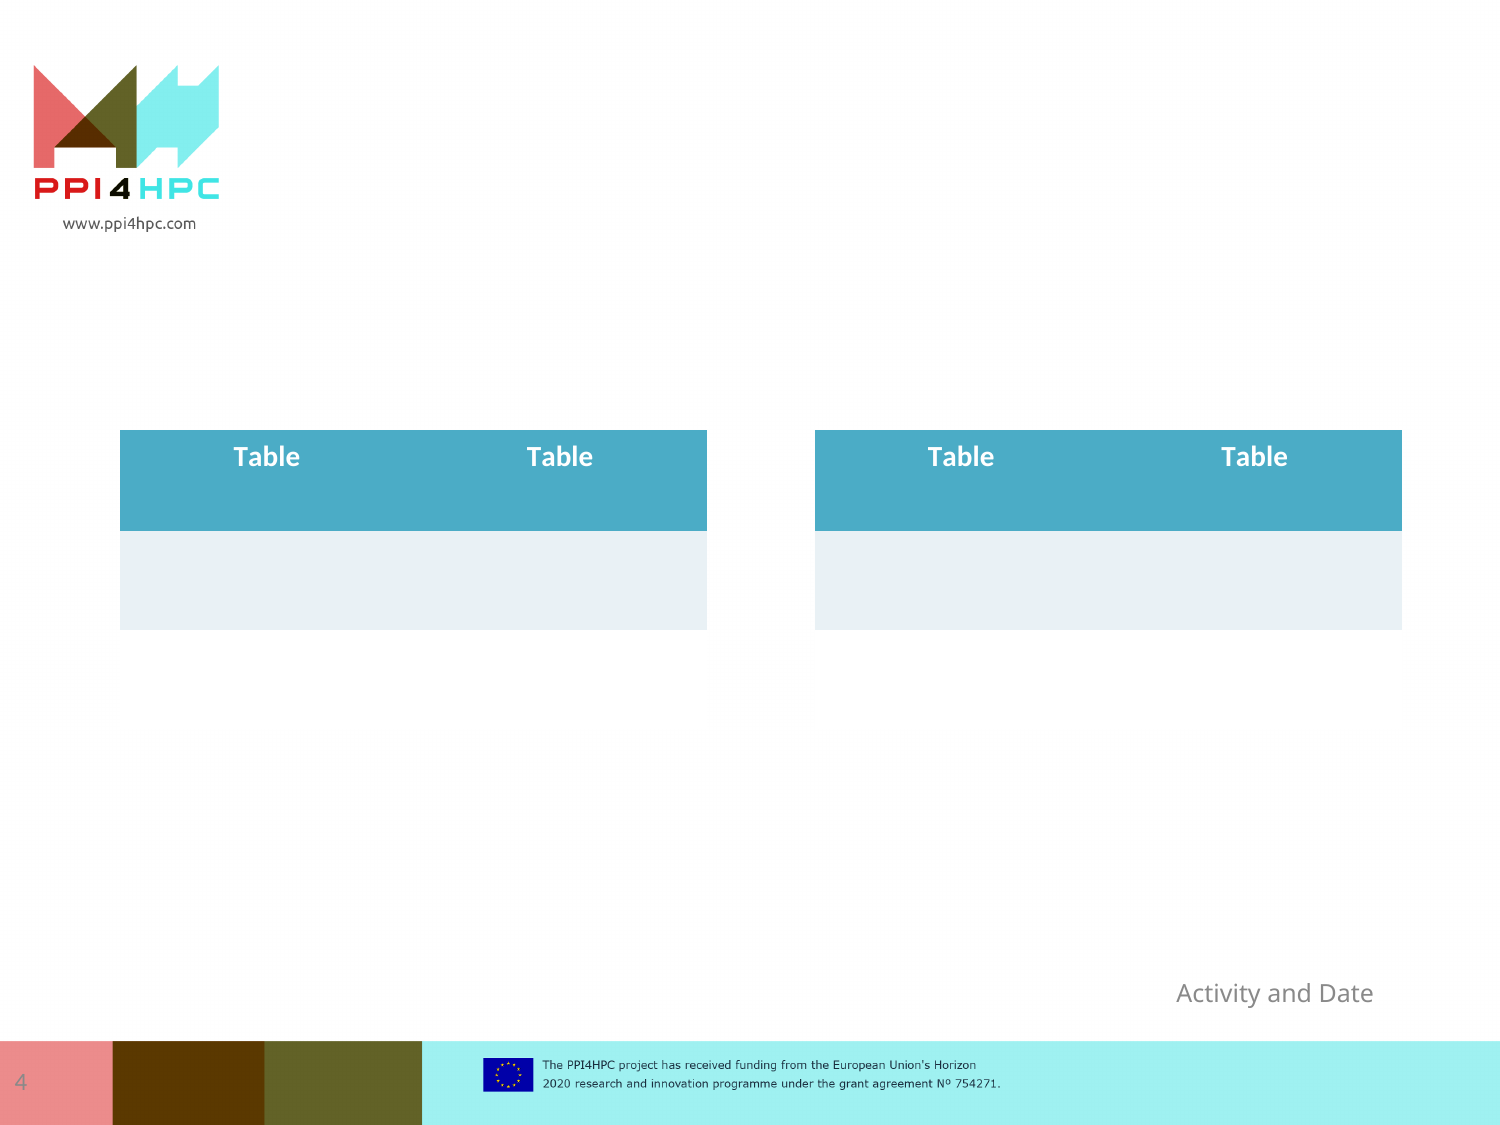

#
| Table | Table |
| --- | --- |
| | |
| | |
| Table | Table |
| --- | --- |
| | |
| | |
Activity and Date